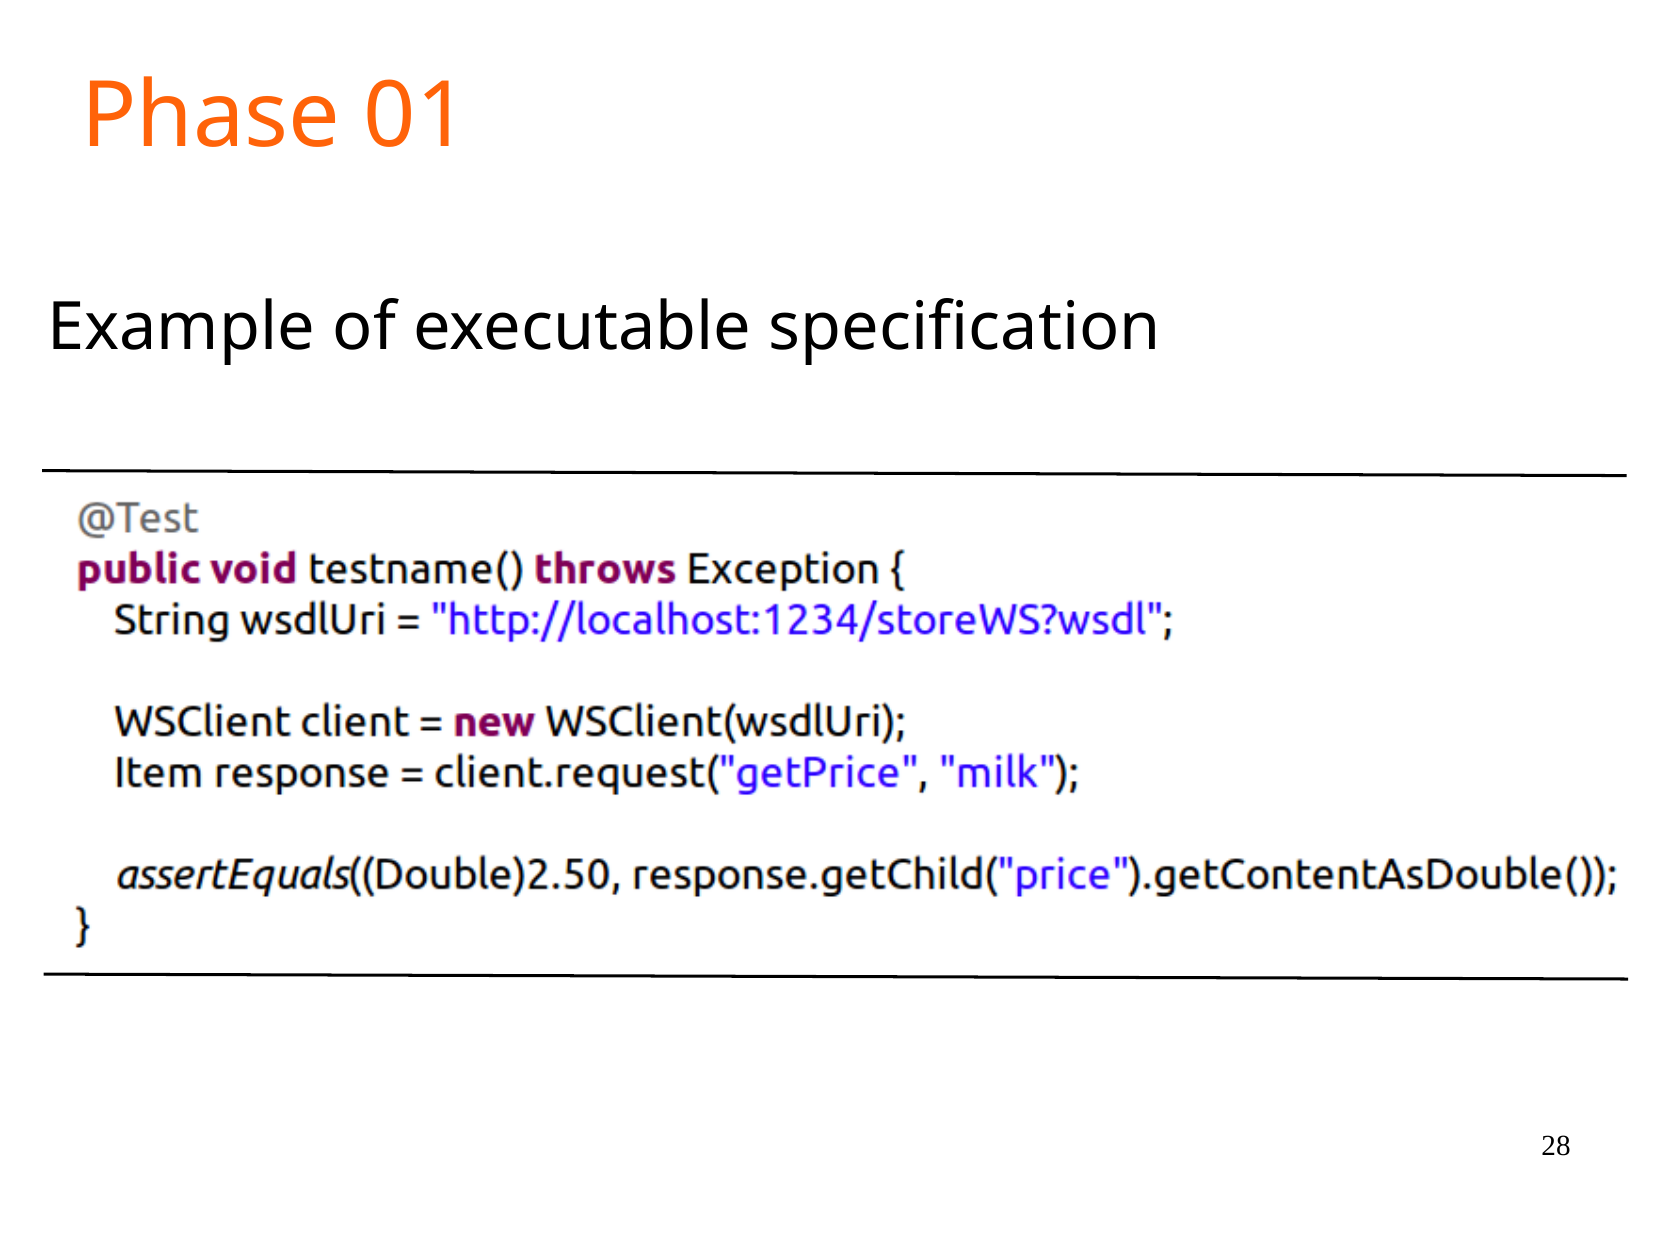

Phase 01
# Example of executable specification
28